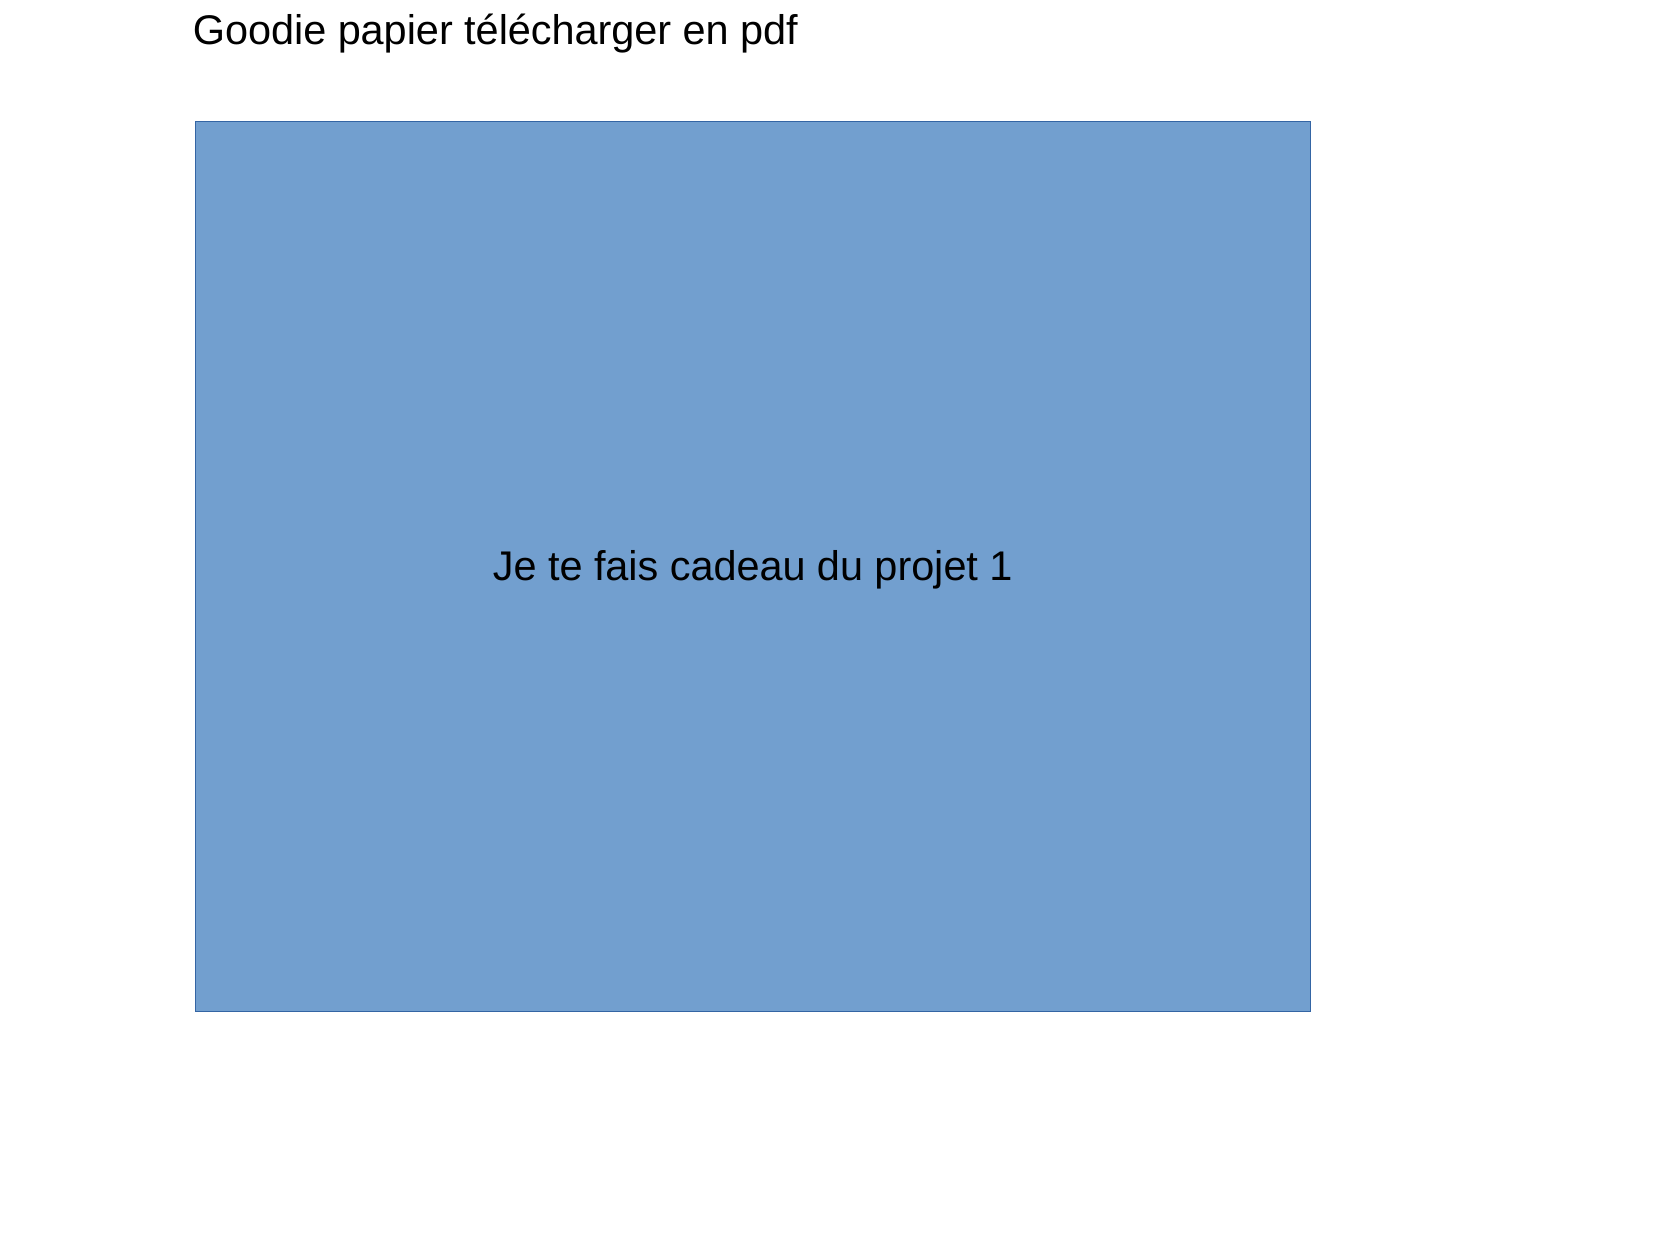

Goodie papier télécharger en pdf
Je te fais cadeau du projet 1